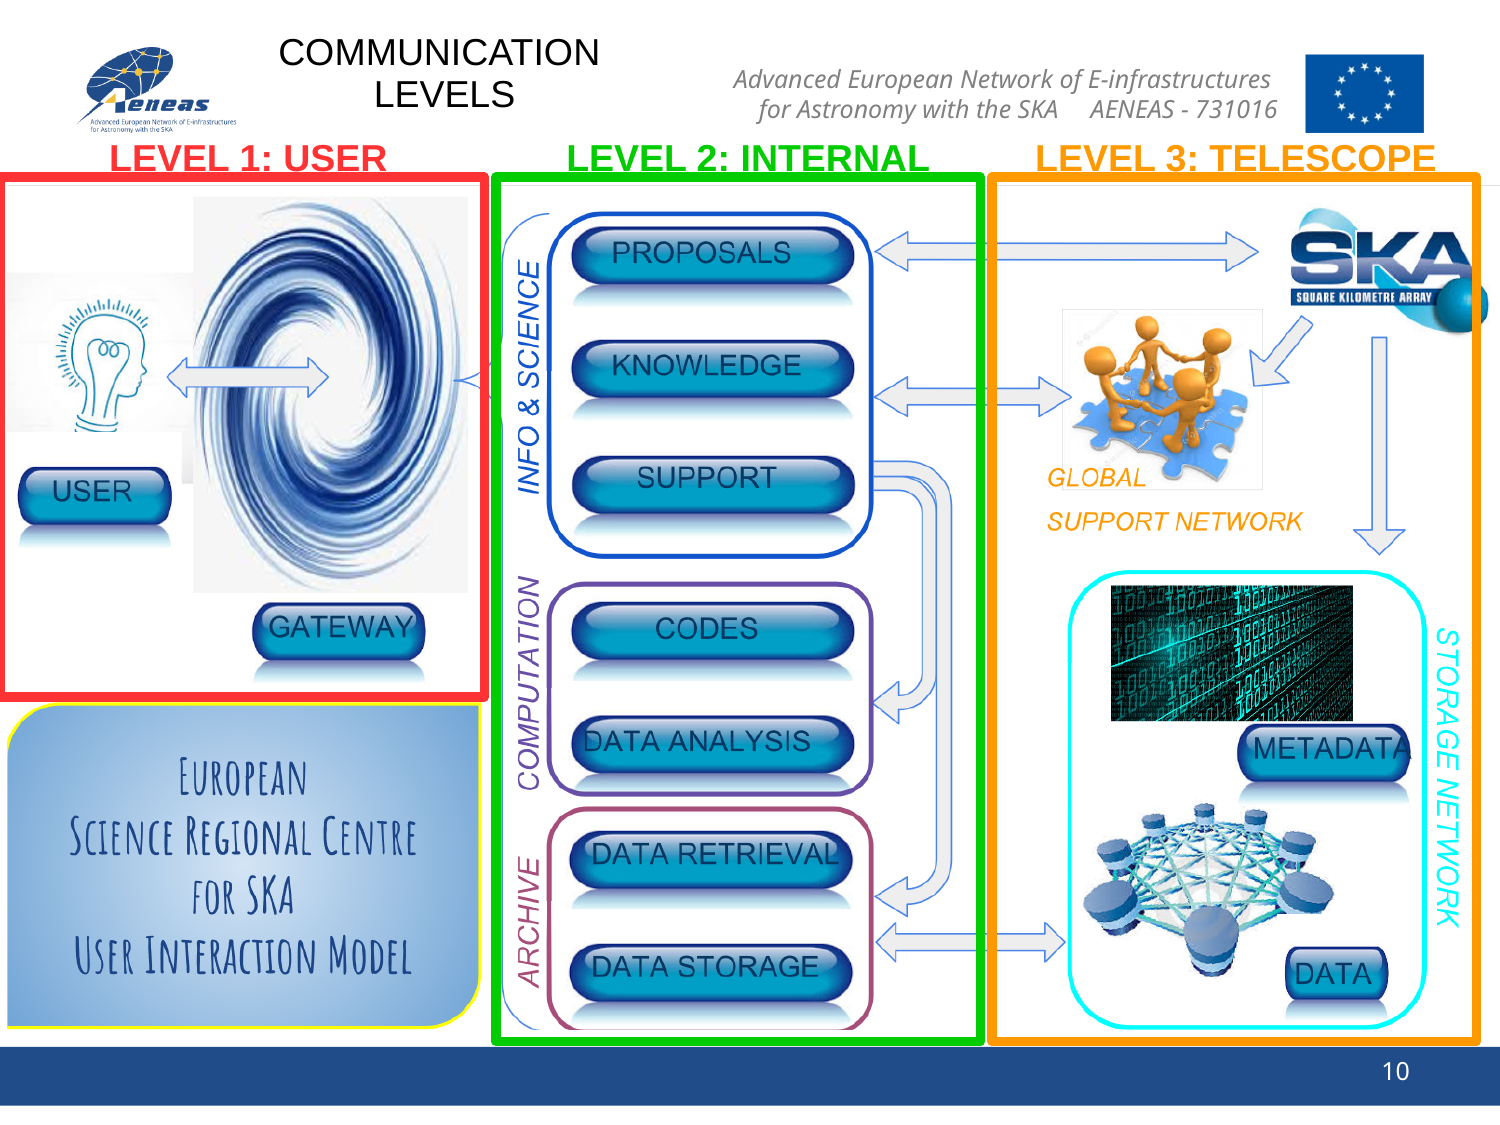

COMMUNICATION
LEVELS
LEVEL 1: USER LEVEL 2: INTERNAL LEVEL 3: TELESCOPE
10